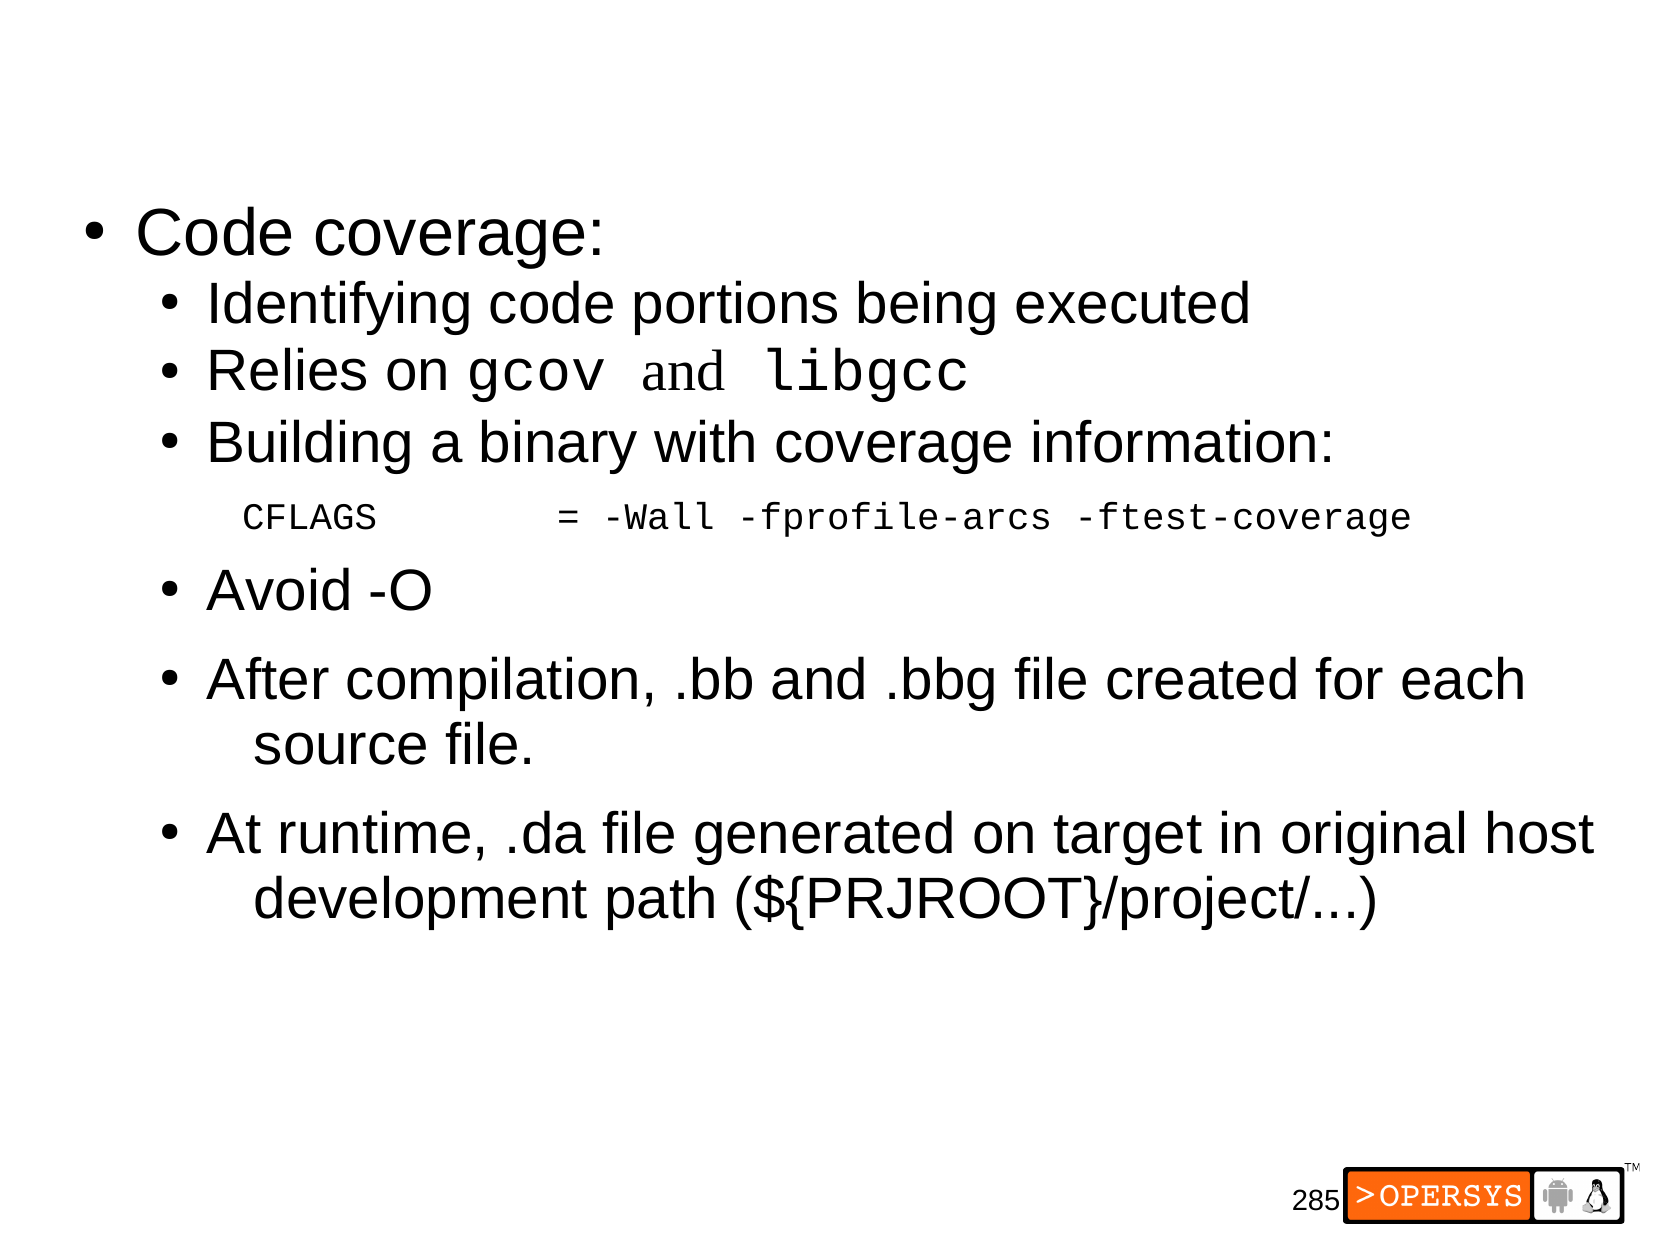

# Code coverage:
Identifying code portions being executed
Relies on gcov and libgcc
Building a binary with coverage information:
CFLAGS = -Wall -fprofile-arcs -ftest-coverage
Avoid -O
After compilation, .bb and .bbg file created for each source file.
At runtime, .da file generated on target in original host development path (${PRJROOT}/project/...)